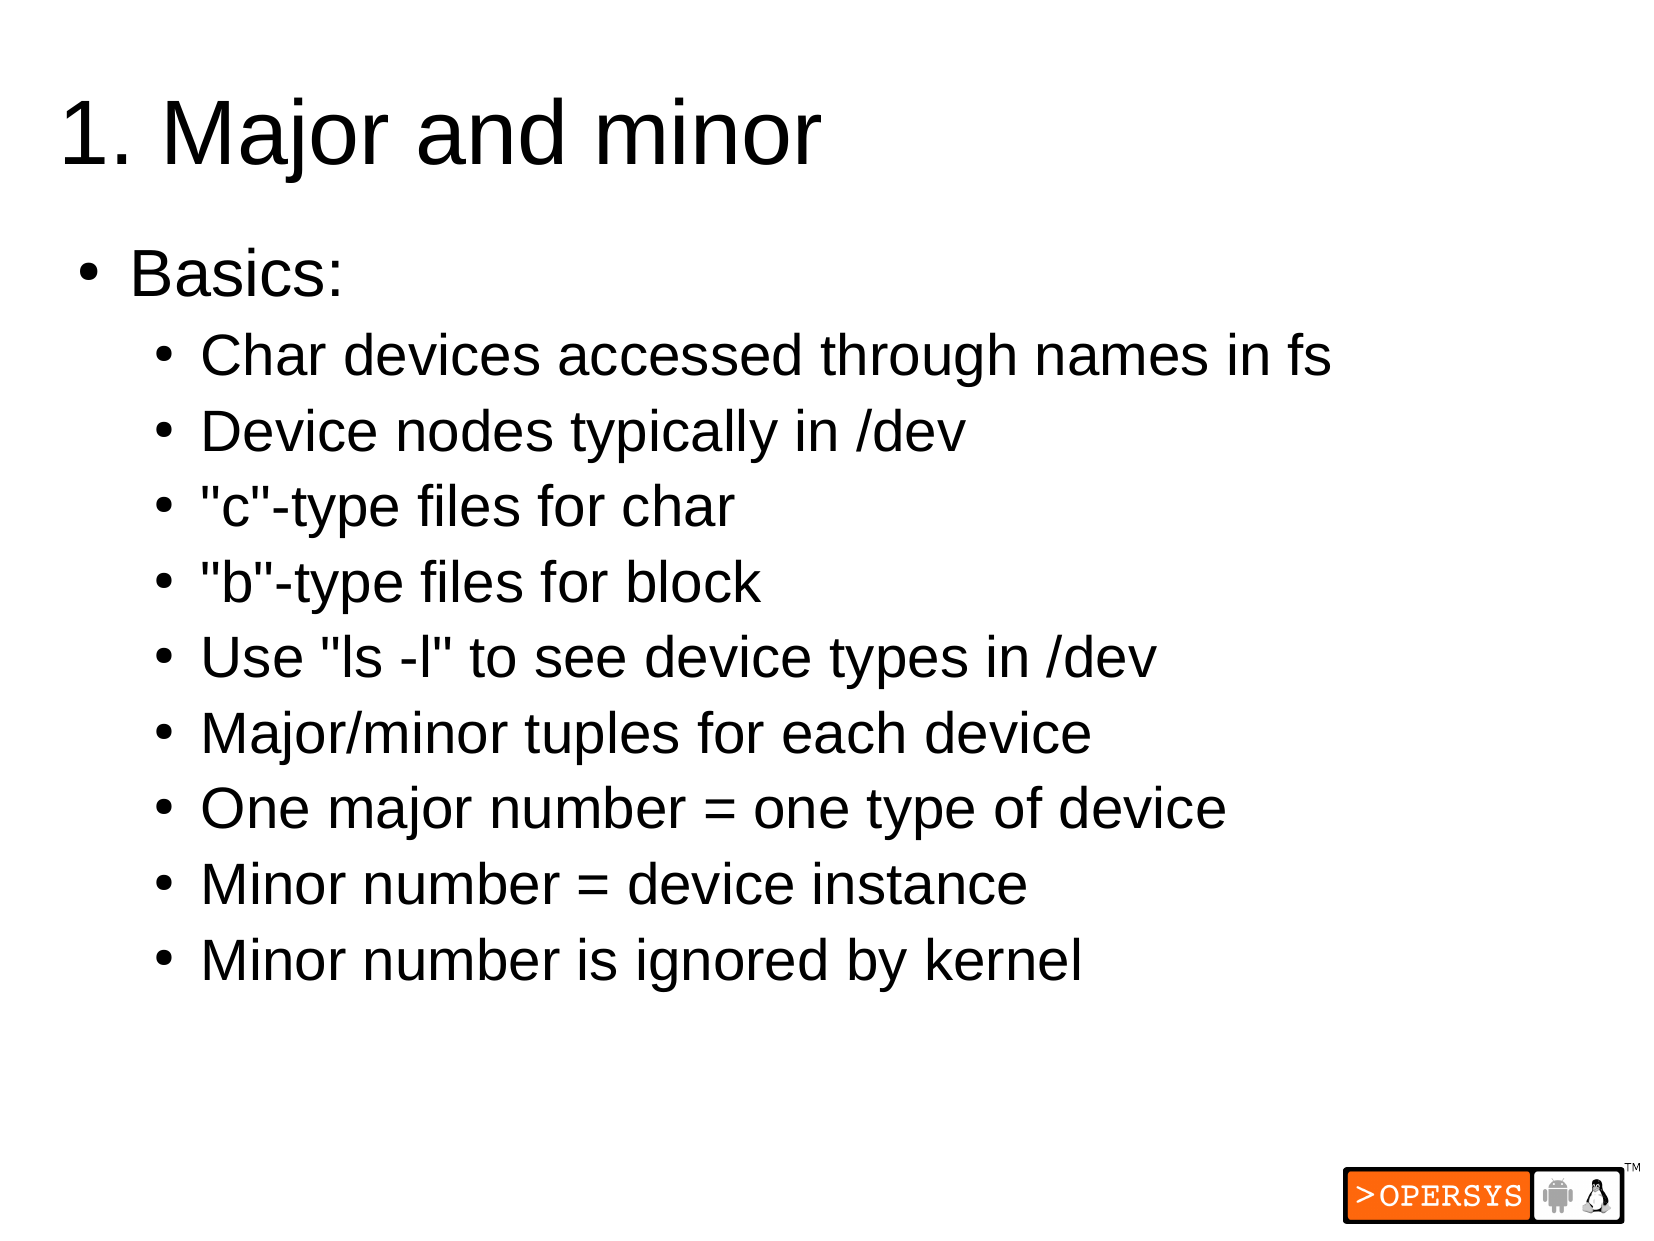

# 1. Major and minor
Basics:
Char devices accessed through names in fs
Device nodes typically in /dev
"c"-type files for char
"b"-type files for block
Use "ls -l" to see device types in /dev
Major/minor tuples for each device
One major number = one type of device
Minor number = device instance
Minor number is ignored by kernel